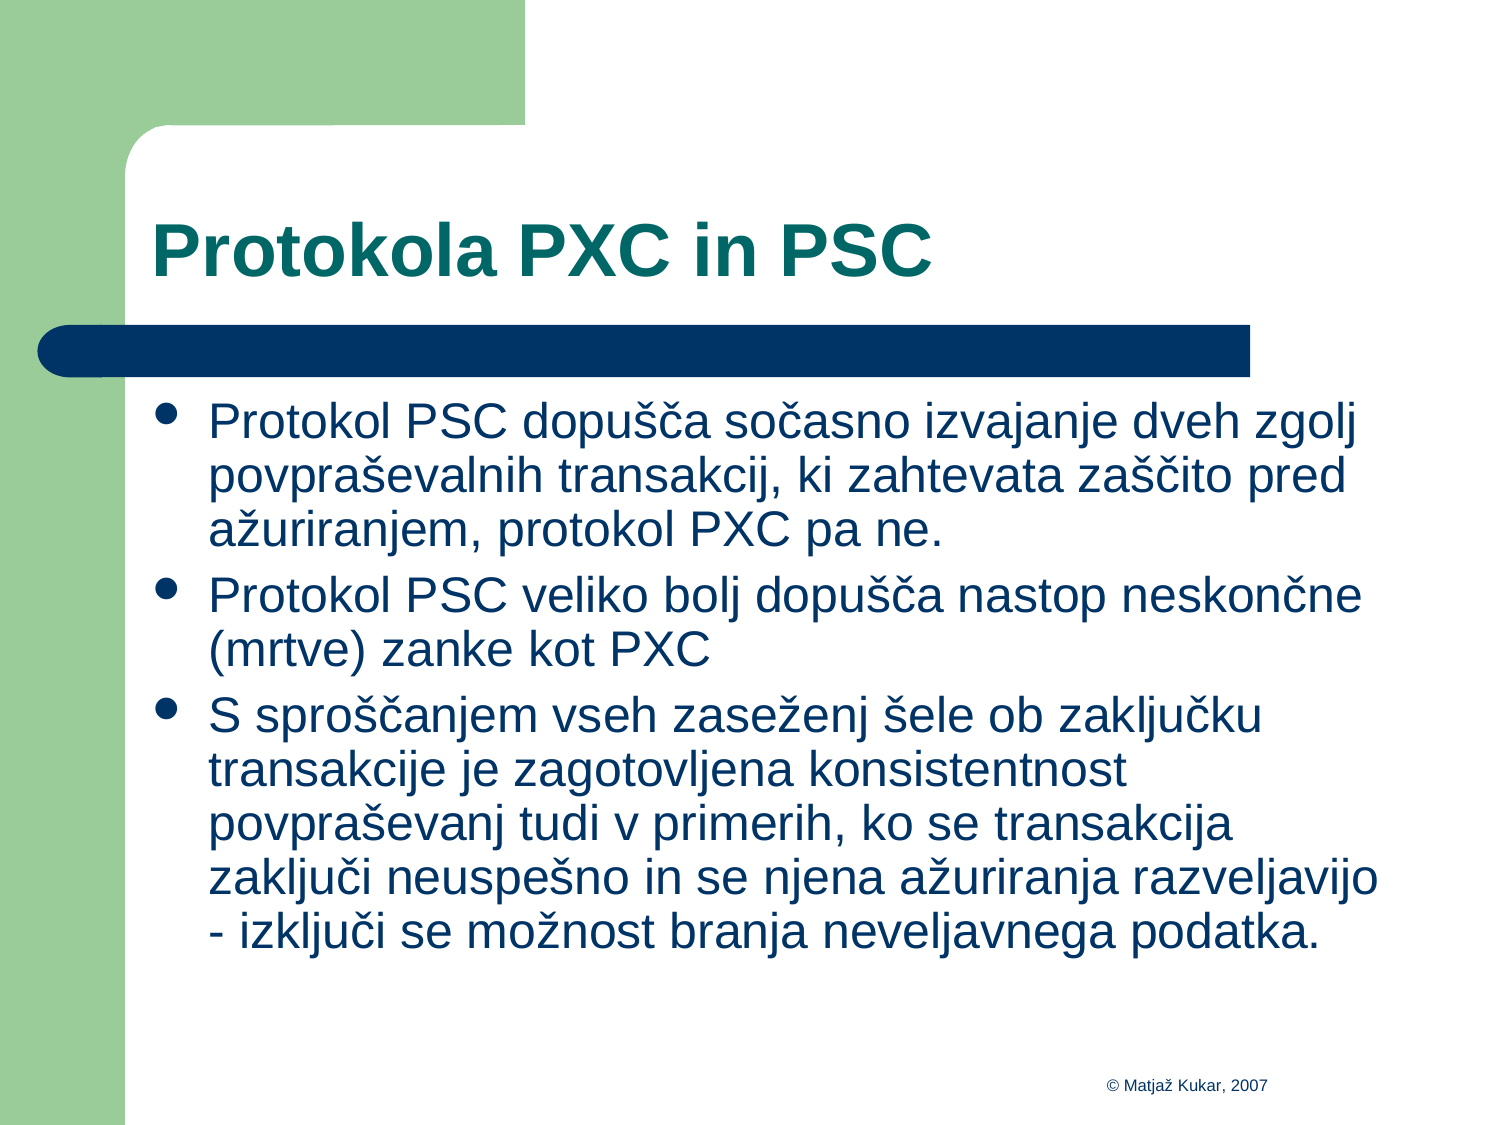

# Protokola PXC in PSC
Protokol PSC dopušča sočasno izvajanje dveh zgolj povpraševalnih transakcij, ki zahtevata zaščito pred ažuriranjem, protokol PXC pa ne.
Protokol PSC veliko bolj dopušča nastop neskončne (mrtve) zanke kot PXC
S sproščanjem vseh zaseženj šele ob zaključku transakcije je zagotovljena konsistentnost povpraševanj tudi v primerih, ko se transakcija zaključi neuspešno in se njena ažuriranja razveljavijo - izključi se možnost branja neveljavnega podatka.
© Matjaž Kukar, 2007